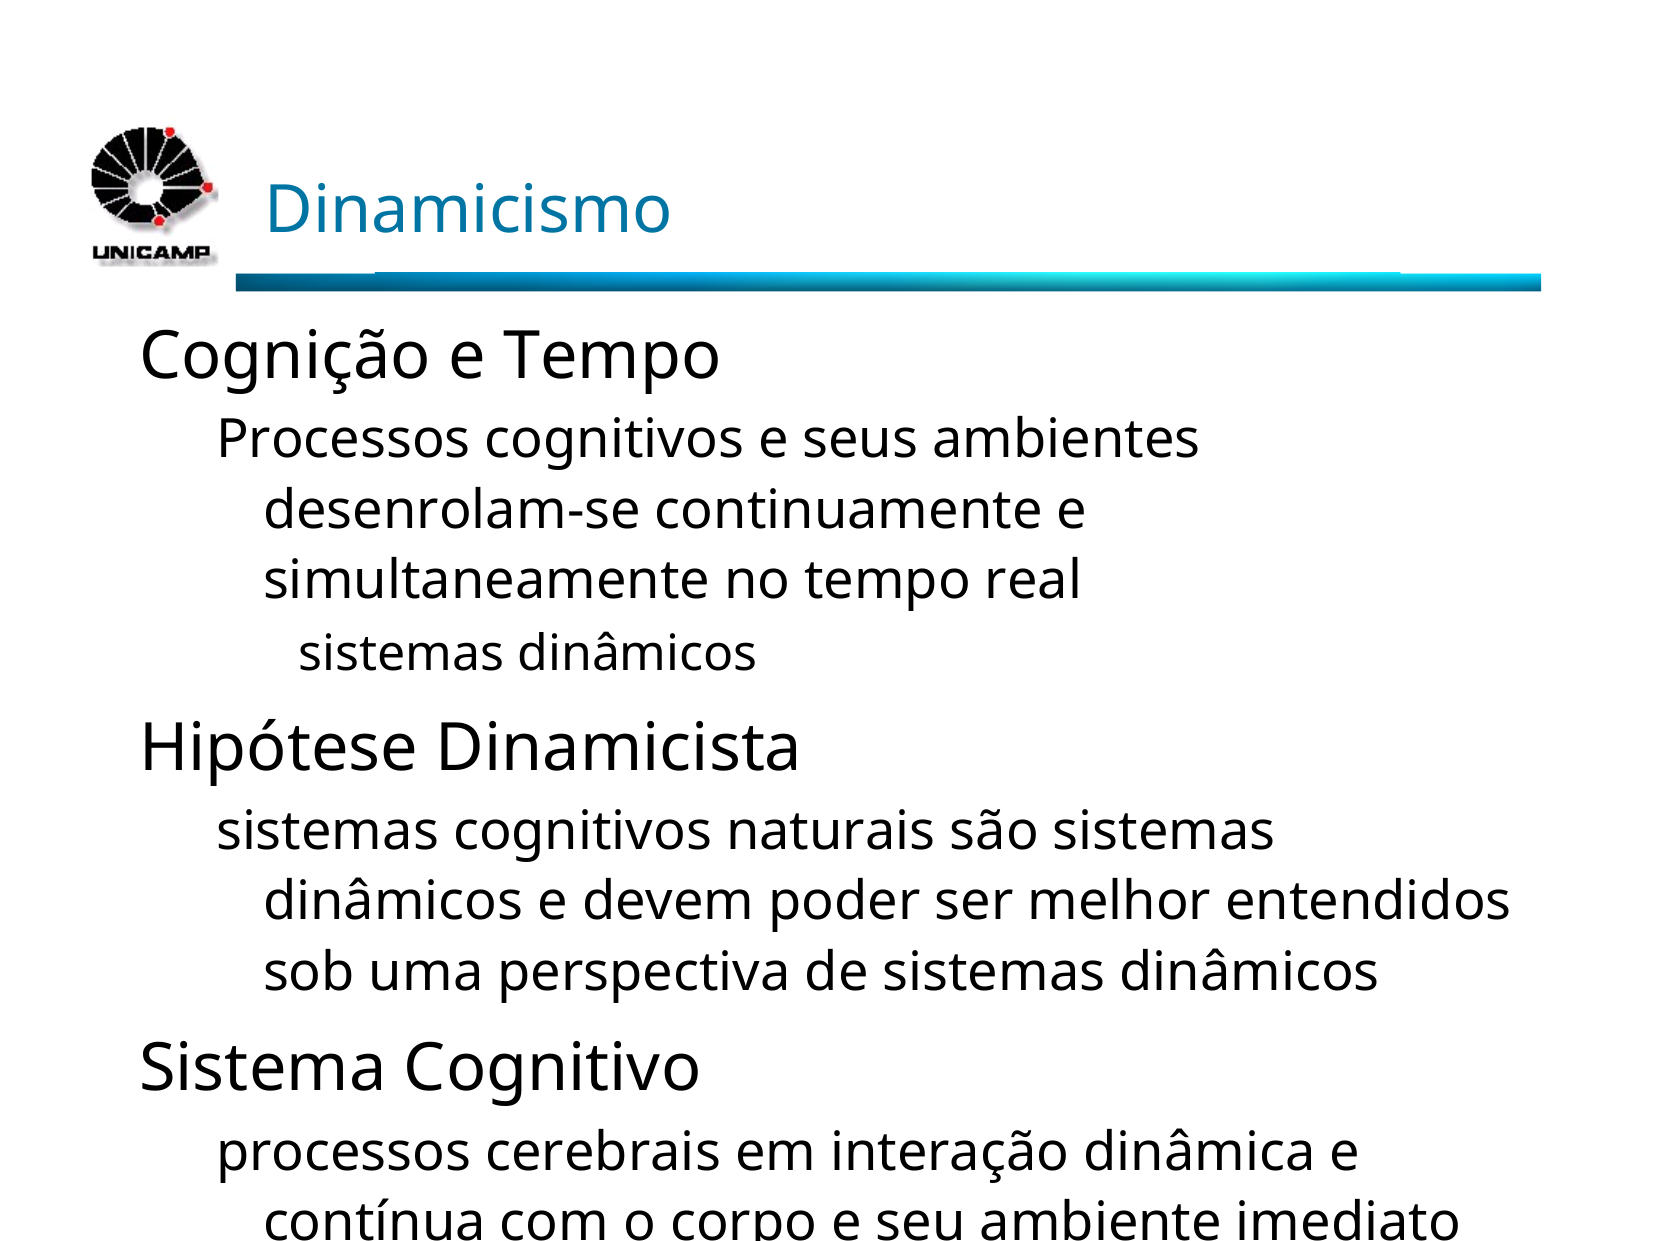

# Dinamicismo
Cognição e Tempo
Processos cognitivos e seus ambientes desenrolam-se continuamente e simultaneamente no tempo real
sistemas dinâmicos
Hipótese Dinamicista
sistemas cognitivos naturais são sistemas dinâmicos e devem poder ser melhor entendidos sob uma perspectiva de sistemas dinâmicos
Sistema Cognitivo
processos cerebrais em interação dinâmica e contínua com o corpo e seu ambiente imediato